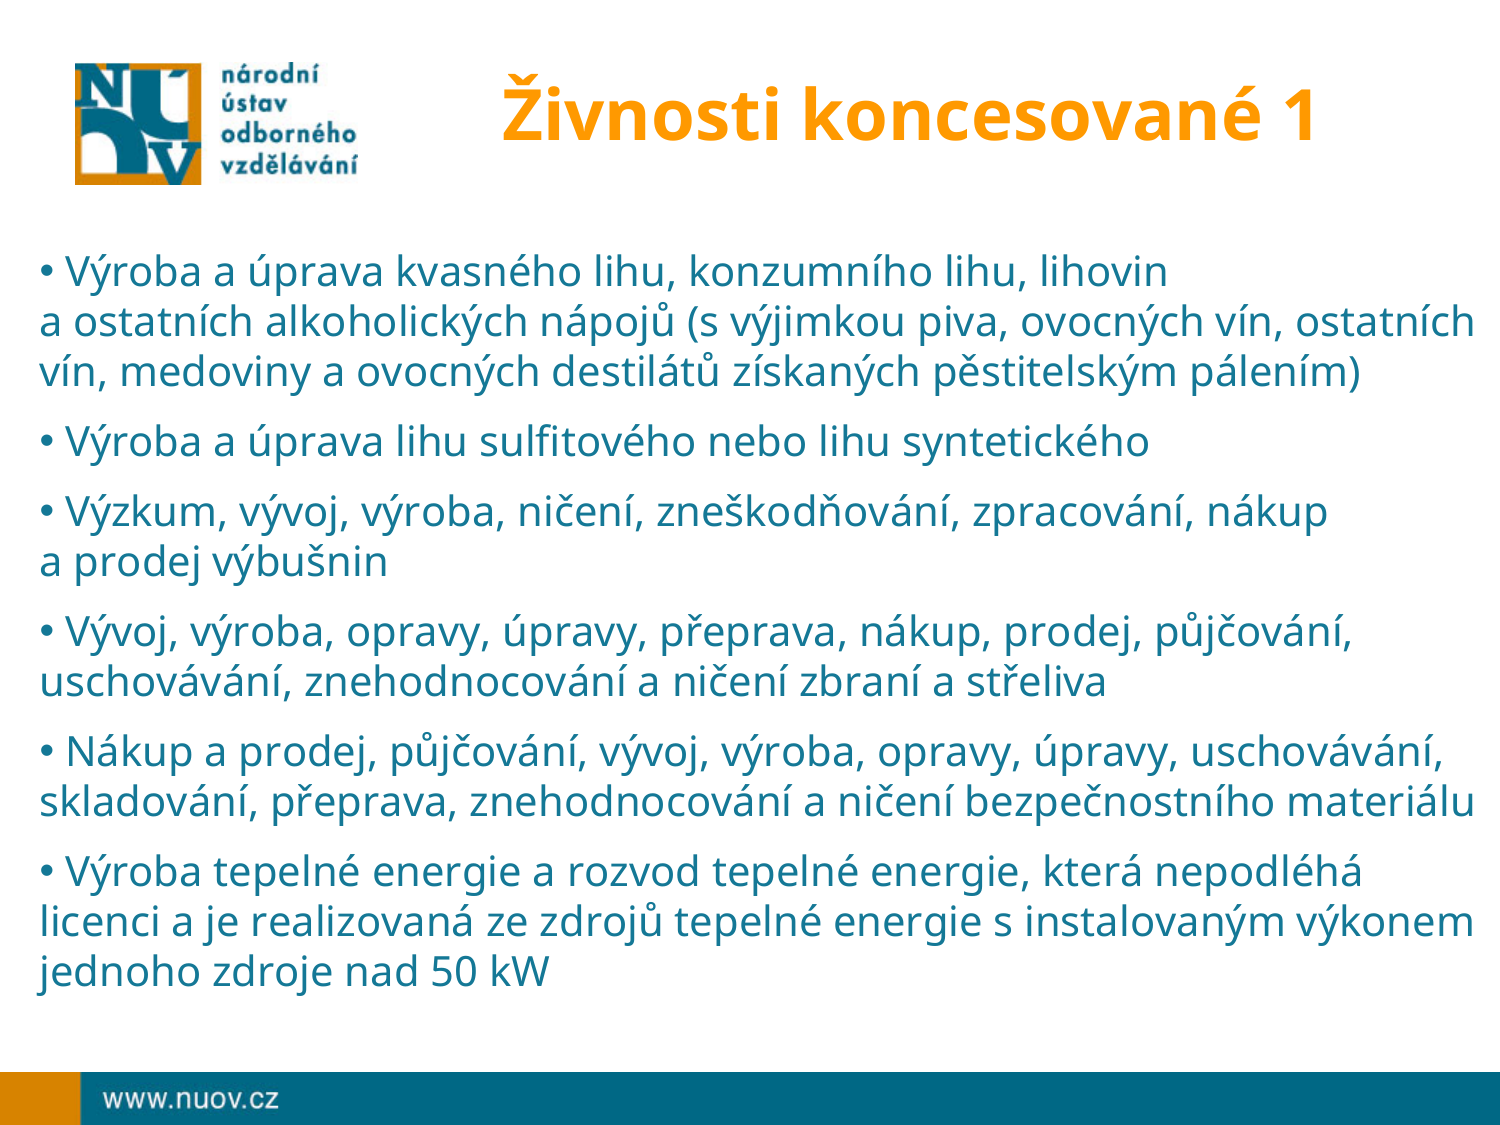

# Živnosti koncesované 1
 Výroba a úprava kvasného lihu, konzumního lihu, lihovin
a ostatních alkoholických nápojů (s výjimkou piva, ovocných vín, ostatních vín, medoviny a ovocných destilátů získaných pěstitelským pálením)
 Výroba a úprava lihu sulfitového nebo lihu syntetického
 Výzkum, vývoj, výroba, ničení, zneškodňování, zpracování, nákup
a prodej výbušnin
 Vývoj, výroba, opravy, úpravy, přeprava, nákup, prodej, půjčování, uschovávání, znehodnocování a ničení zbraní a střeliva
 Nákup a prodej, půjčování, vývoj, výroba, opravy, úpravy, uschovávání, skladování, přeprava, znehodnocování a ničení bezpečnostního materiálu
 Výroba tepelné energie a rozvod tepelné energie, která nepodléhá licenci a je realizovaná ze zdrojů tepelné energie s instalovaným výkonem jednoho zdroje nad 50 kW